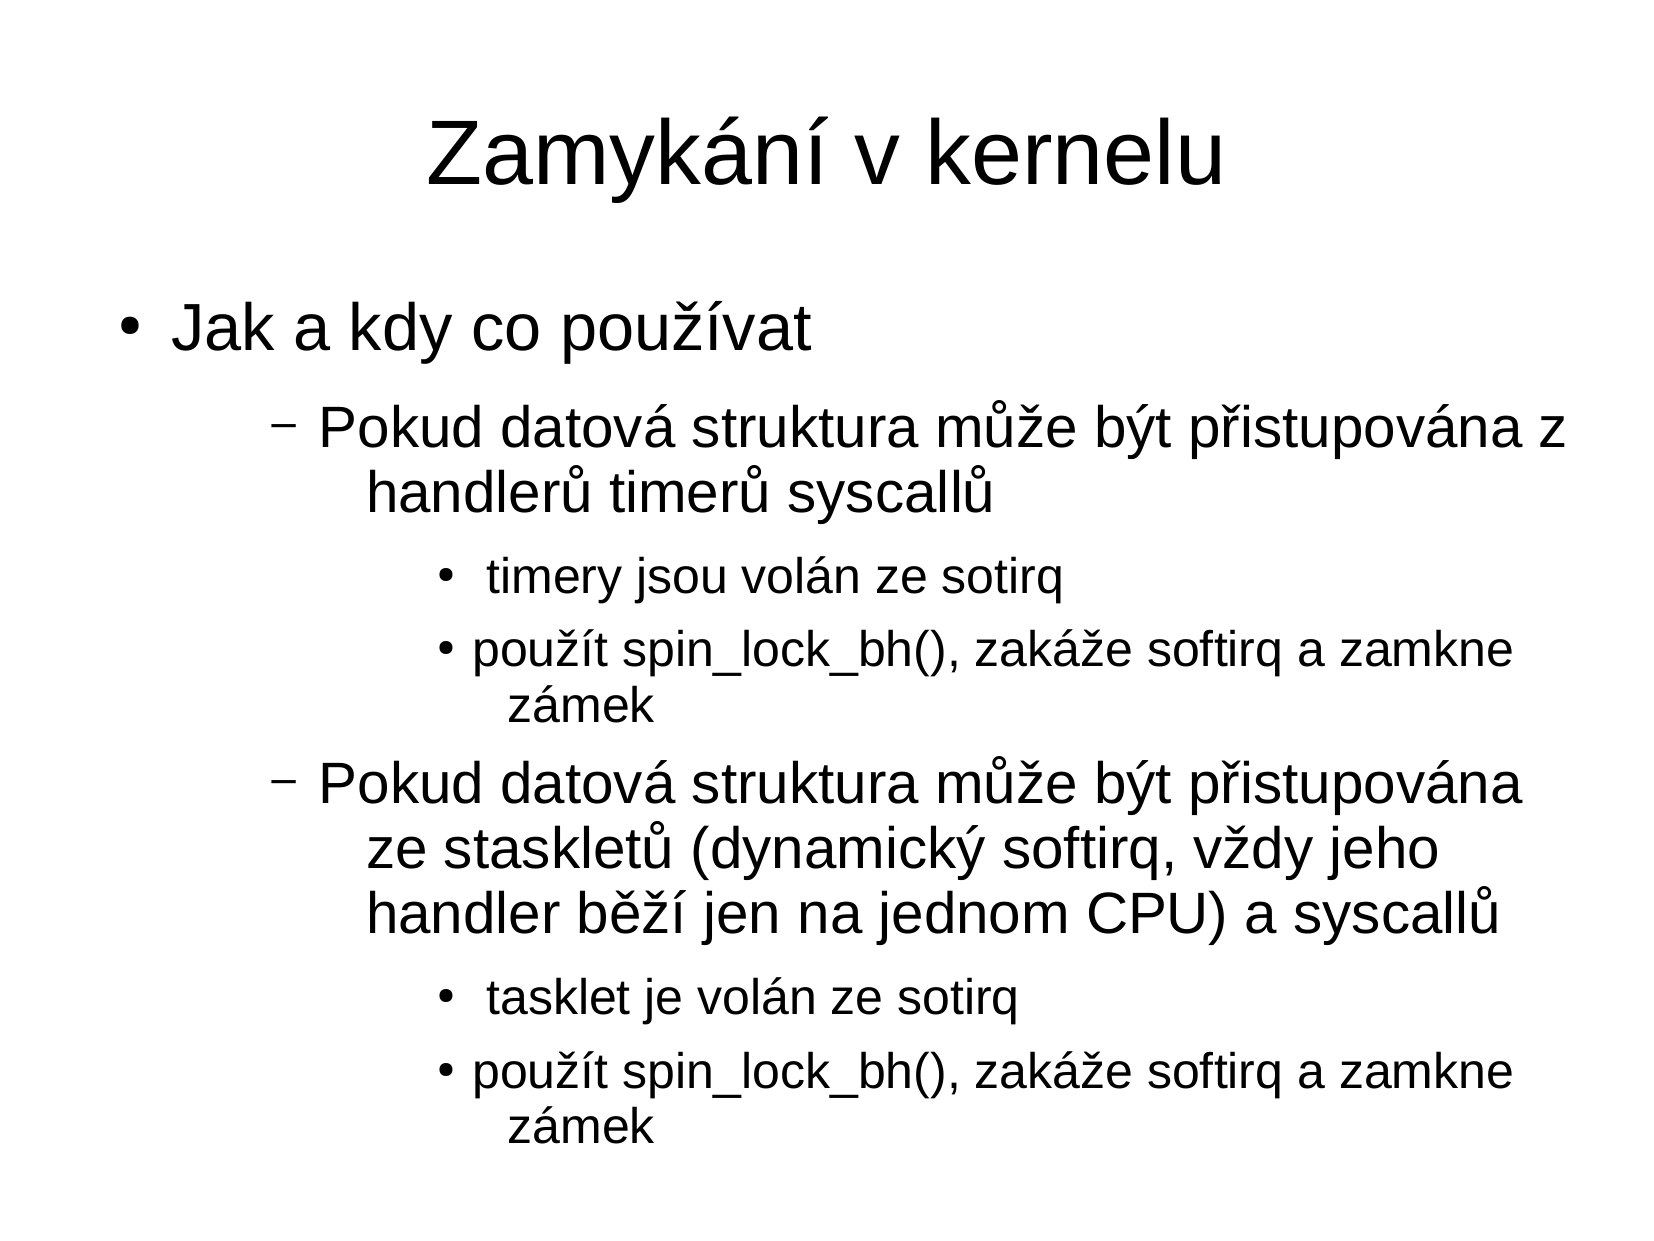

# Zamykání v kernelu
Jak a kdy co používat
Pokud datová struktura může být přistupována z handlerů timerů syscallů
 timery jsou volán ze sotirq
použít spin_lock_bh(), zakáže softirq a zamkne zámek
Pokud datová struktura může být přistupována ze staskletů (dynamický softirq, vždy jeho handler běží jen na jednom CPU) a syscallů
 tasklet je volán ze sotirq
použít spin_lock_bh(), zakáže softirq a zamkne zámek